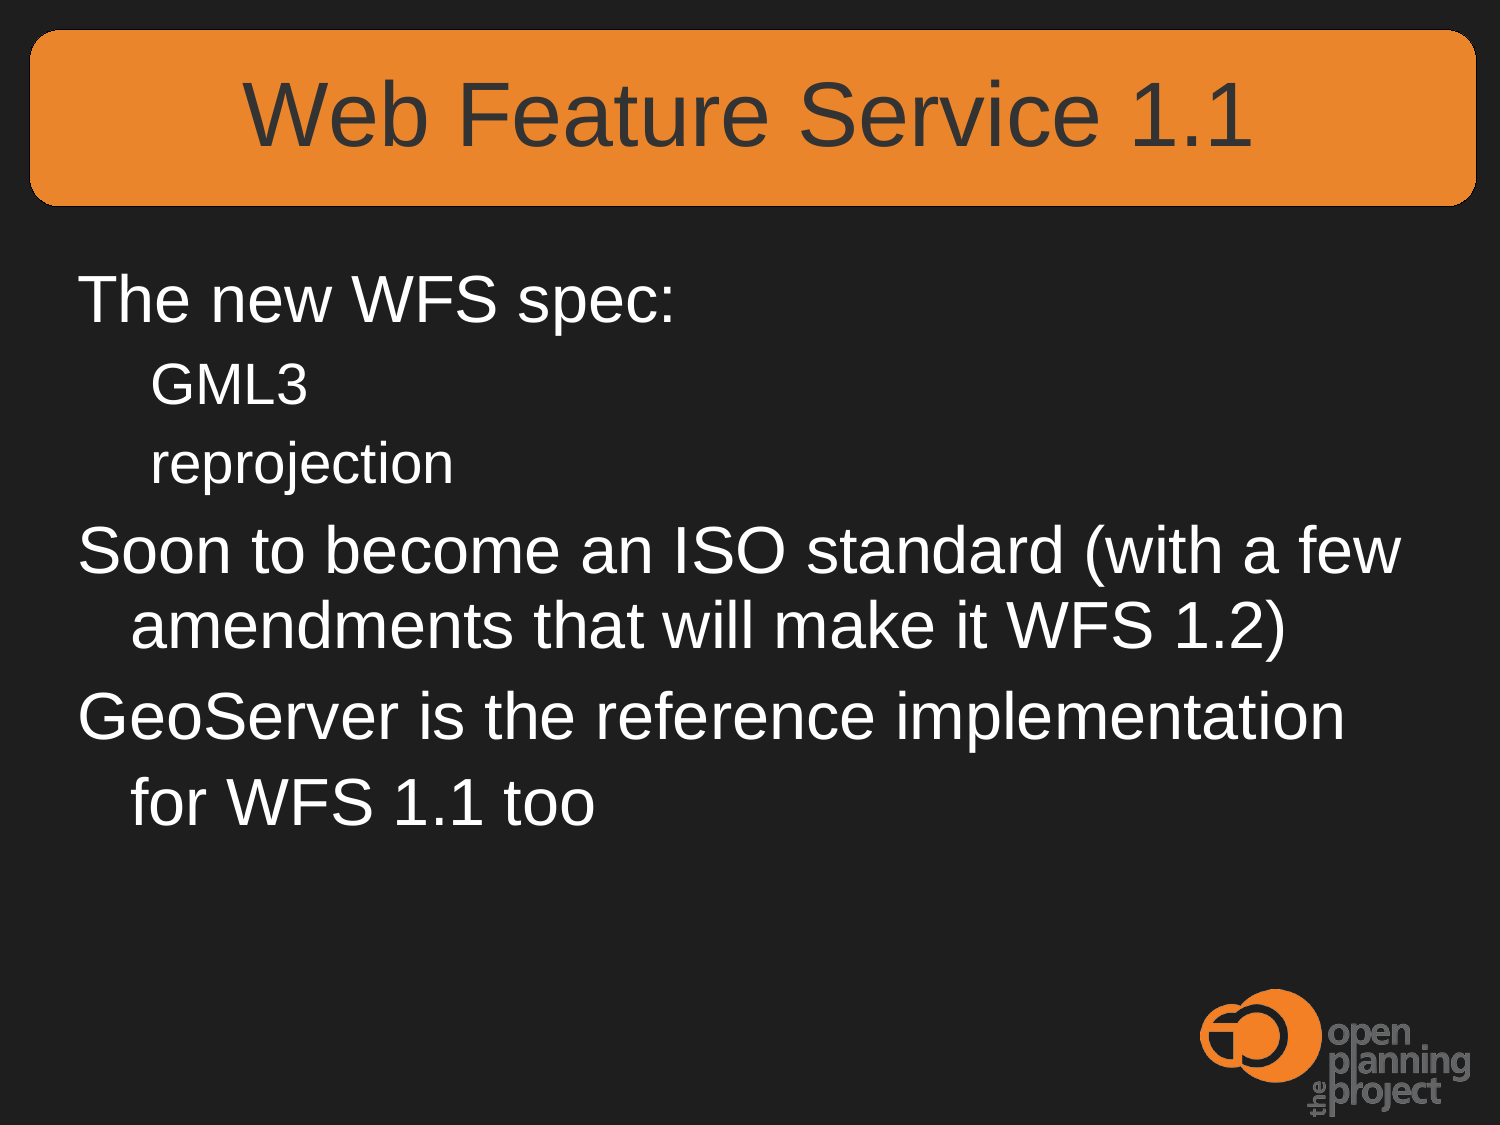

# Web Feature Service 1.1
The new WFS spec:
GML3
reprojection
Soon to become an ISO standard (with a few amendments that will make it WFS 1.2)
GeoServer is the reference implementation for WFS 1.1 too‏